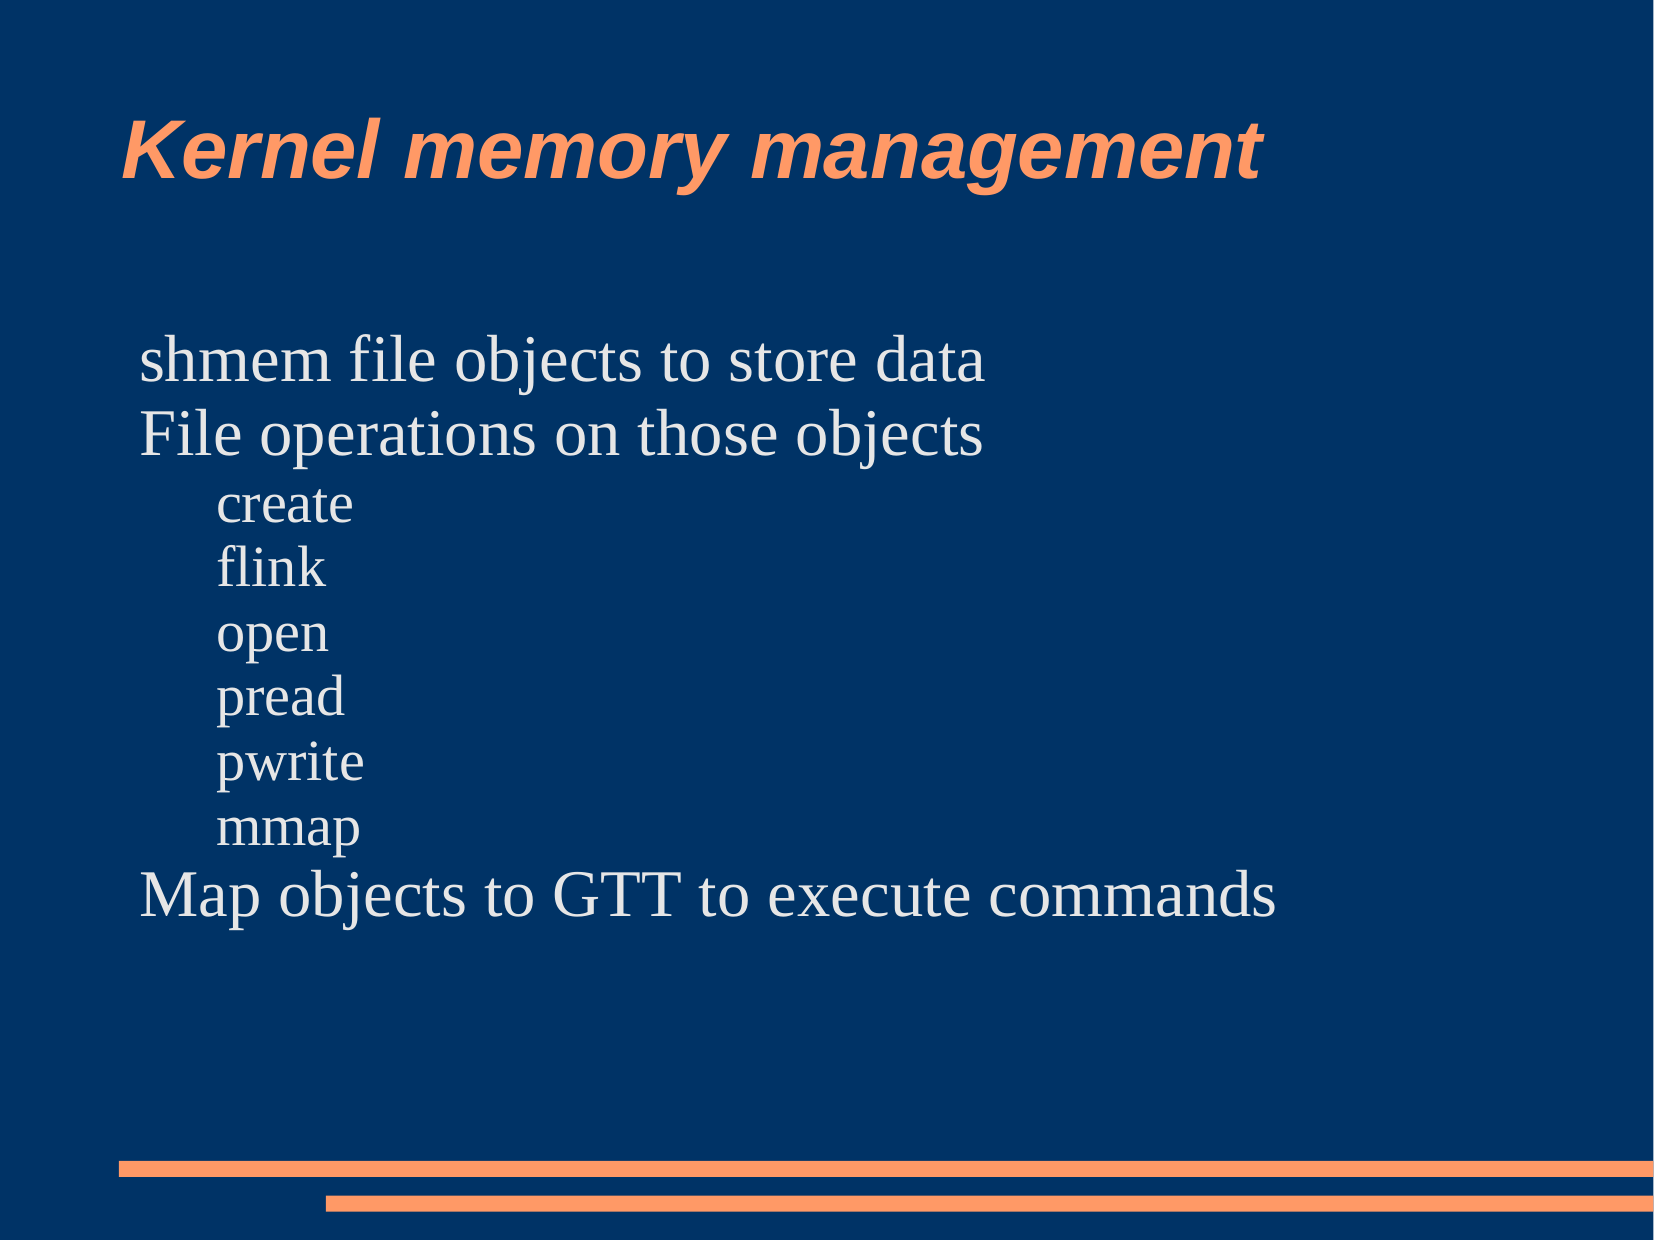

# Kernel memory management
shmem file objects to store data
File operations on those objects
create
flink
open
pread
pwrite
mmap
Map objects to GTT to execute commands